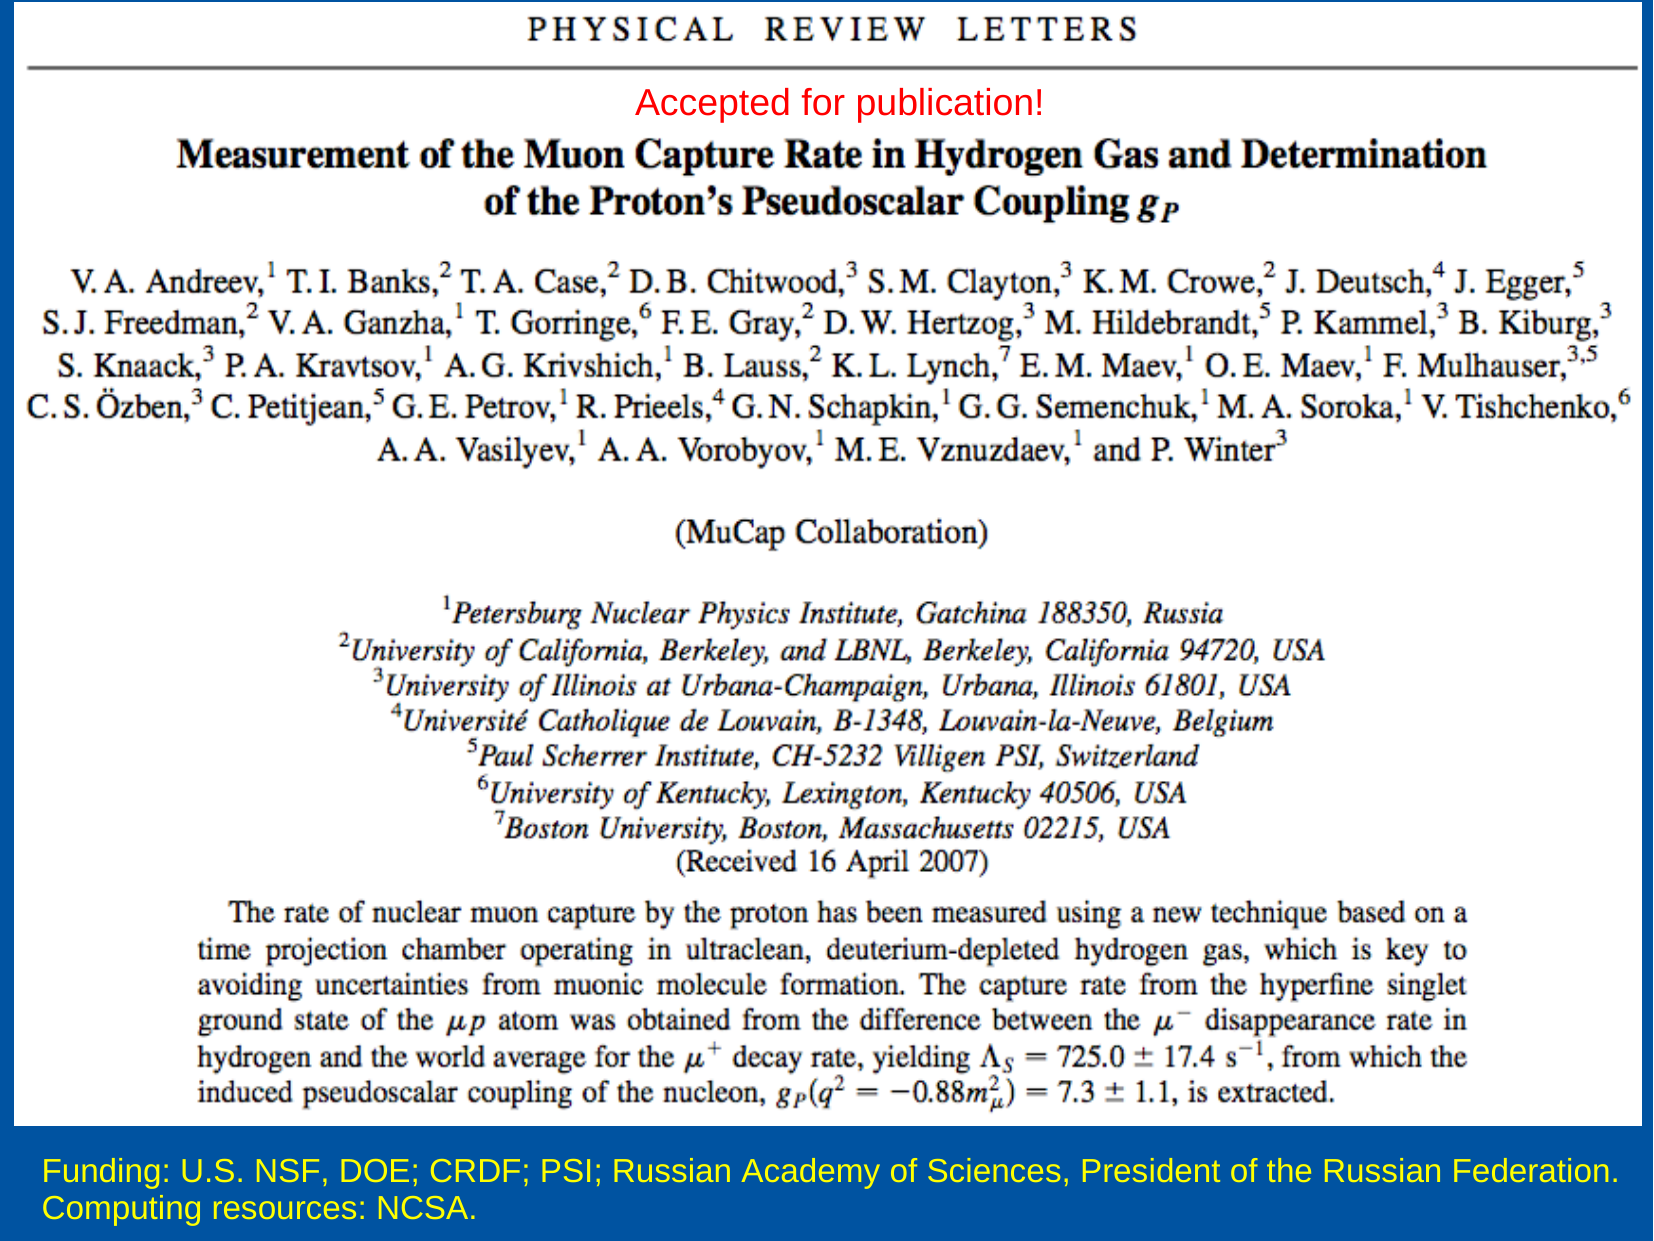

Accepted for publication!
Funding: U.S. NSF, DOE; CRDF; PSI; Russian Academy of Sciences, President of the Russian Federation. Computing resources: NCSA.